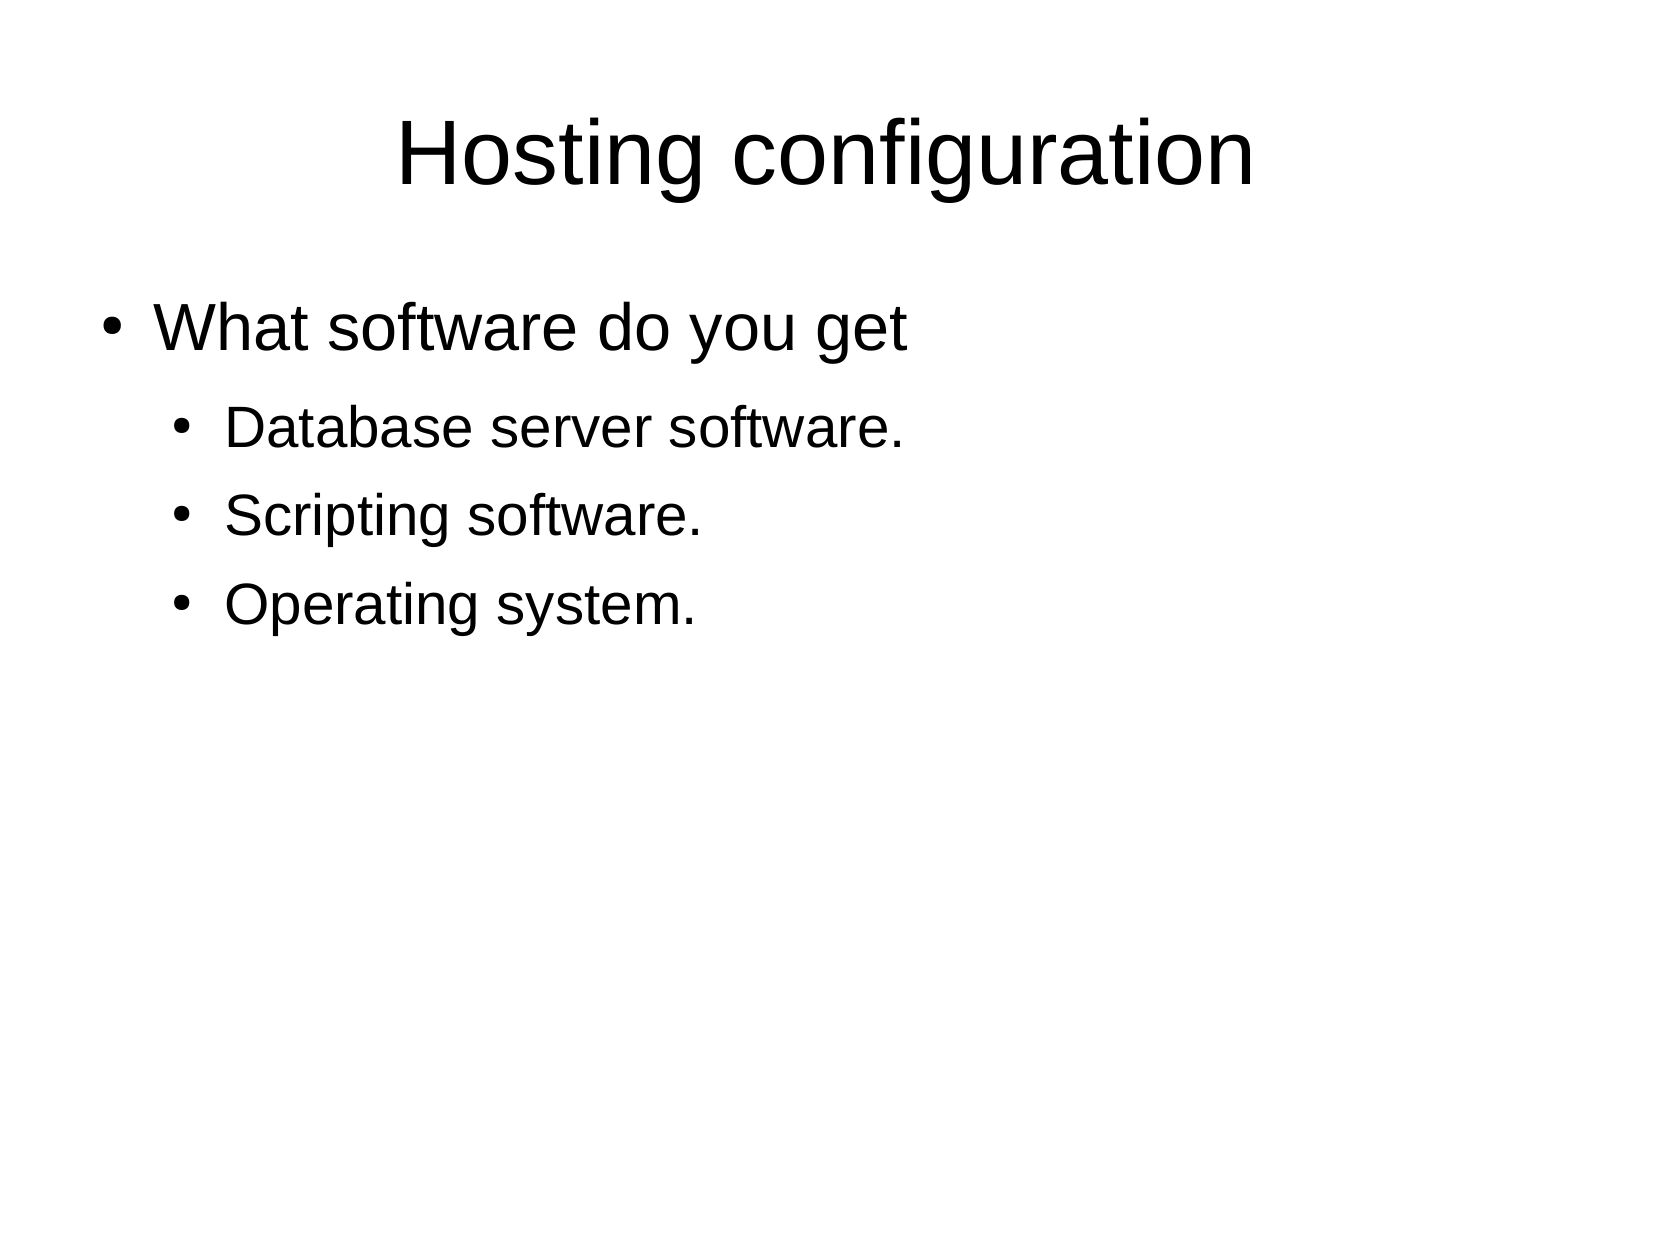

# Hosting configuration
What software do you get
Database server software.
Scripting software.
Operating system.